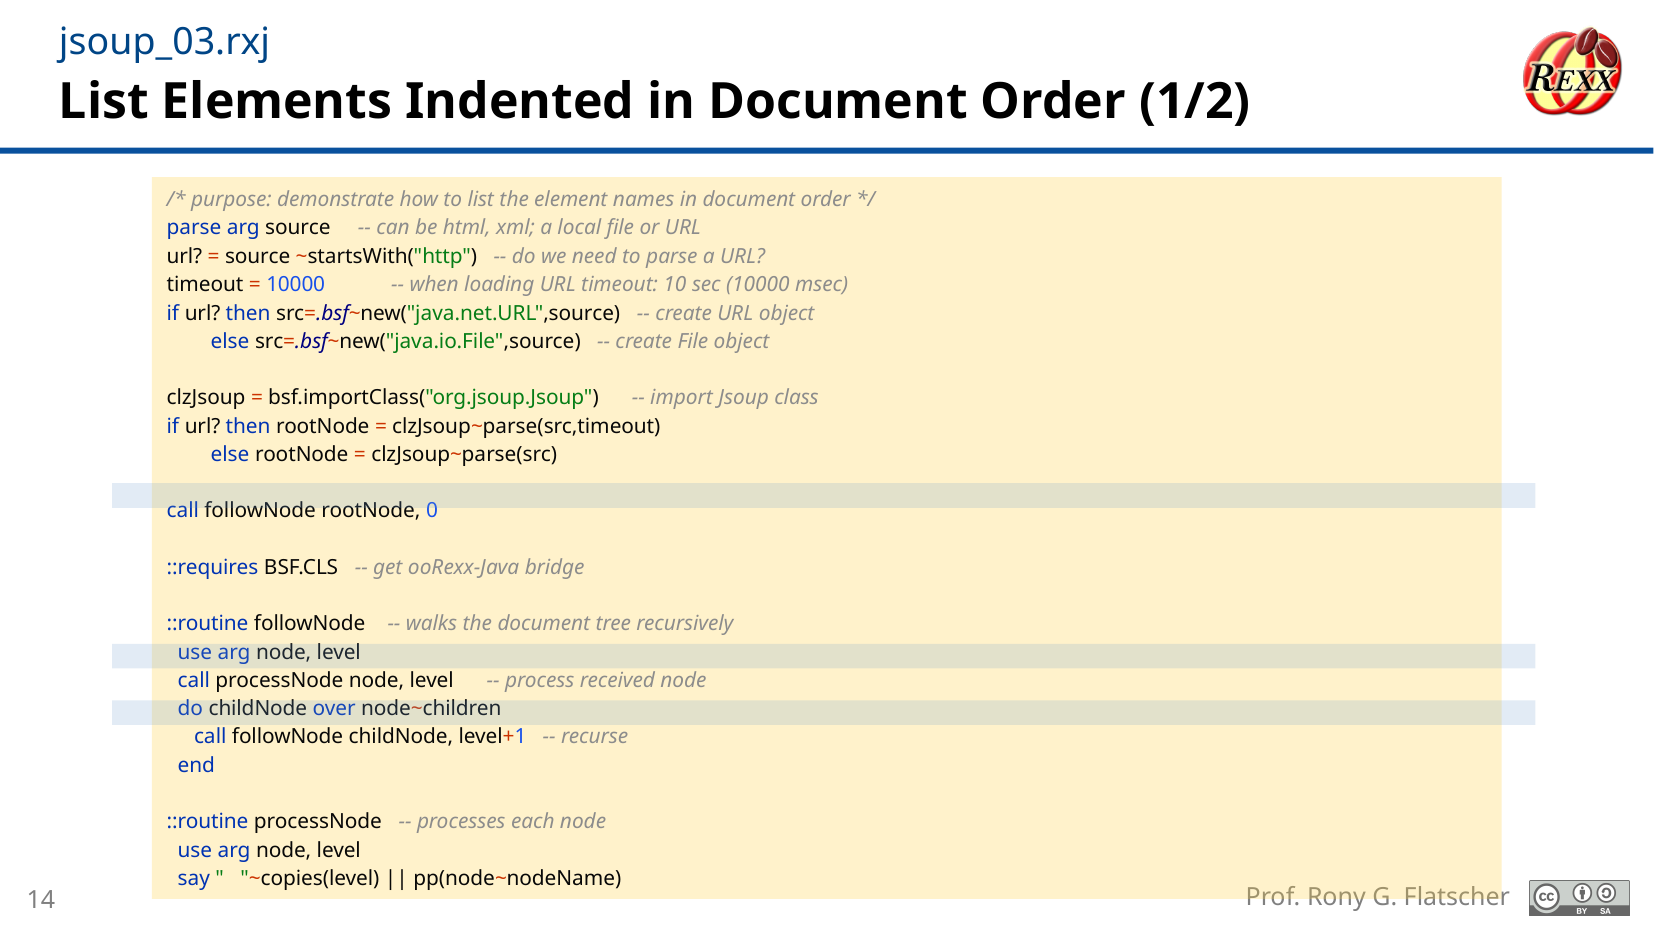

# jsoup_03.rxj List Elements Indented in Document Order (1/2)
/* purpose: demonstrate how to list the element names in document order */
parse arg source -- can be html, xml; a local file or URL
url? = source ~startsWith("http") -- do we need to parse a URL?
timeout = 10000 -- when loading URL timeout: 10 sec (10000 msec)
if url? then src=.bsf~new("java.net.URL",source) -- create URL object
 else src=.bsf~new("java.io.File",source) -- create File object
clzJsoup = bsf.importClass("org.jsoup.Jsoup") -- import Jsoup class
if url? then rootNode = clzJsoup~parse(src,timeout)
 else rootNode = clzJsoup~parse(src)
call followNode rootNode, 0
::requires BSF.CLS -- get ooRexx-Java bridge
::routine followNode -- walks the document tree recursively
 use arg node, level
 call processNode node, level -- process received node
 do childNode over node~children
 call followNode childNode, level+1 -- recurse
 end
::routine processNode -- processes each node
 use arg node, level
 say " "~copies(level) || pp(node~nodeName)